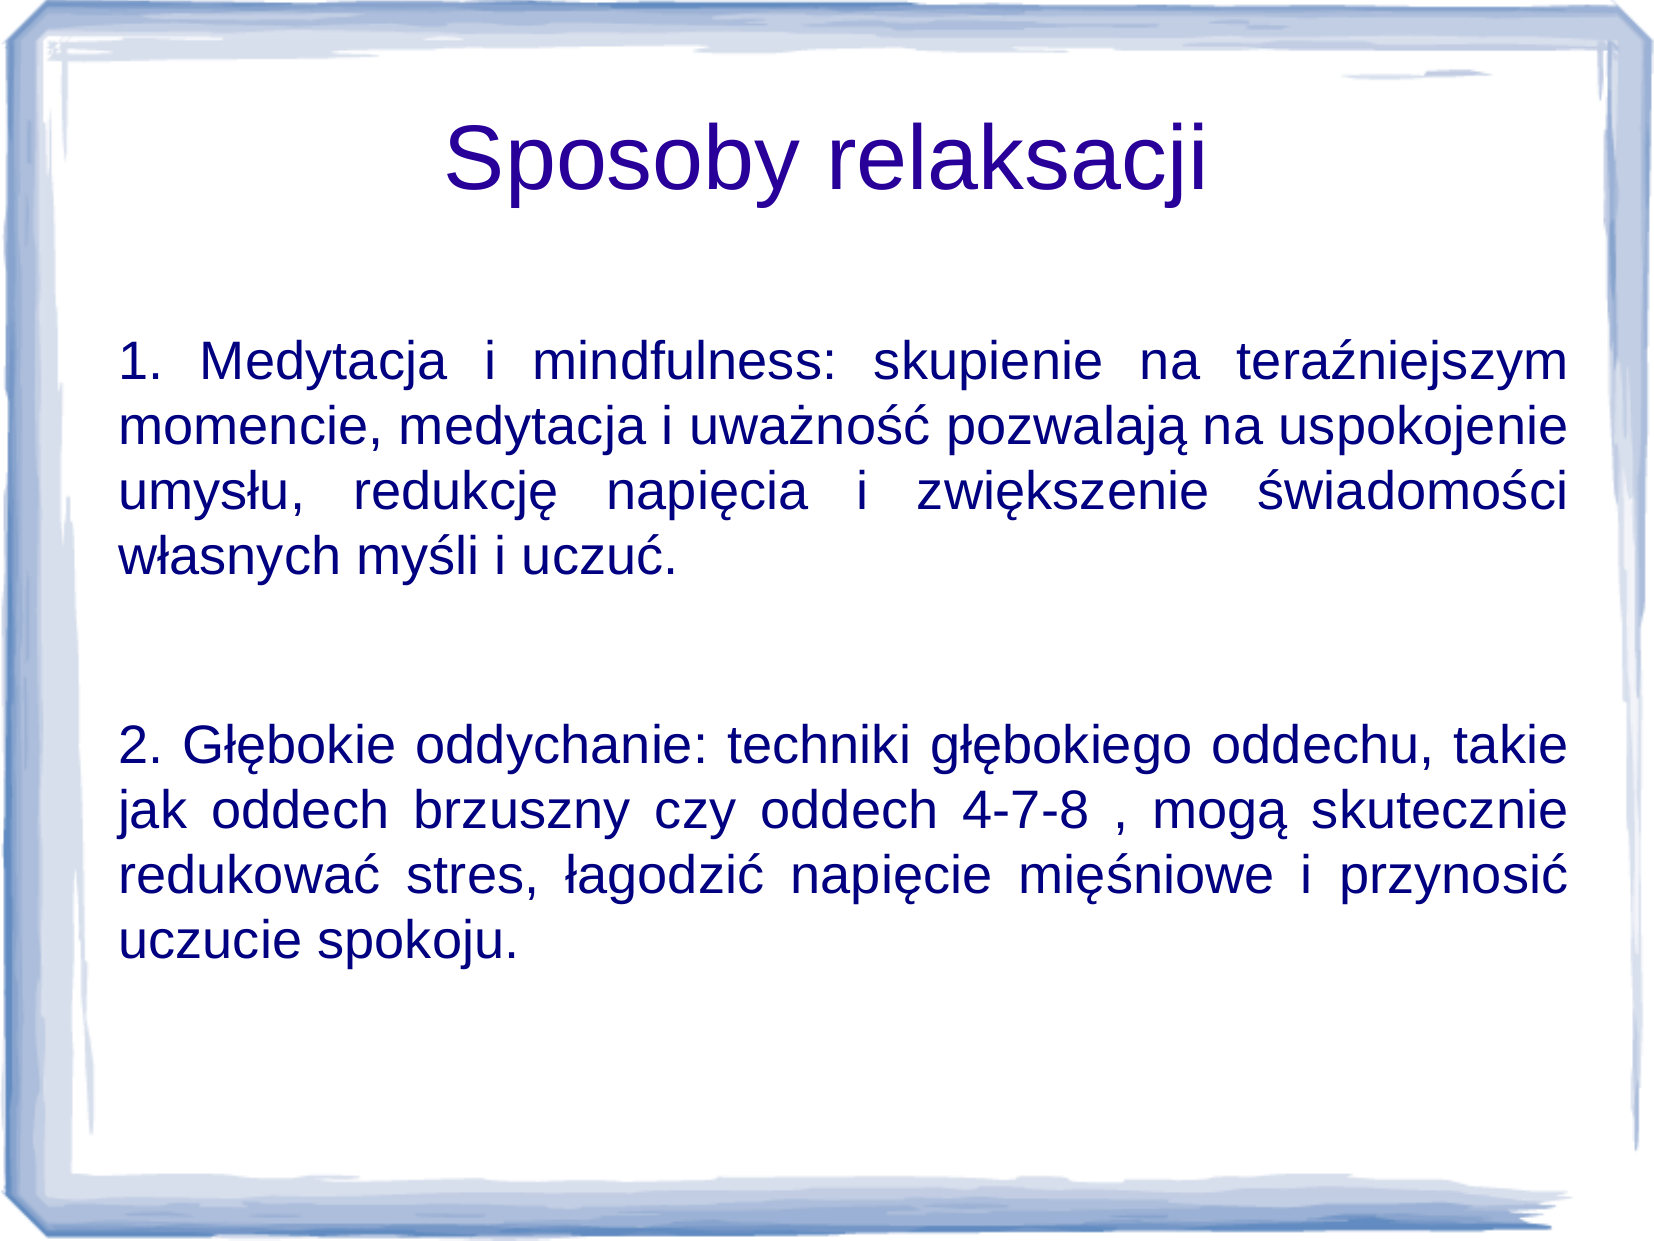

# Sposoby relaksacji
1. Medytacja i mindfulness: skupienie na teraźniejszym momencie, medytacja i uważność pozwalają na uspokojenie umysłu, redukcję napięcia i zwiększenie świadomości własnych myśli i uczuć.
2. Głębokie oddychanie: techniki głębokiego oddechu, takie jak oddech brzuszny czy oddech 4-7-8 , mogą skutecznie redukować stres, łagodzić napięcie mięśniowe i przynosić uczucie spokoju.